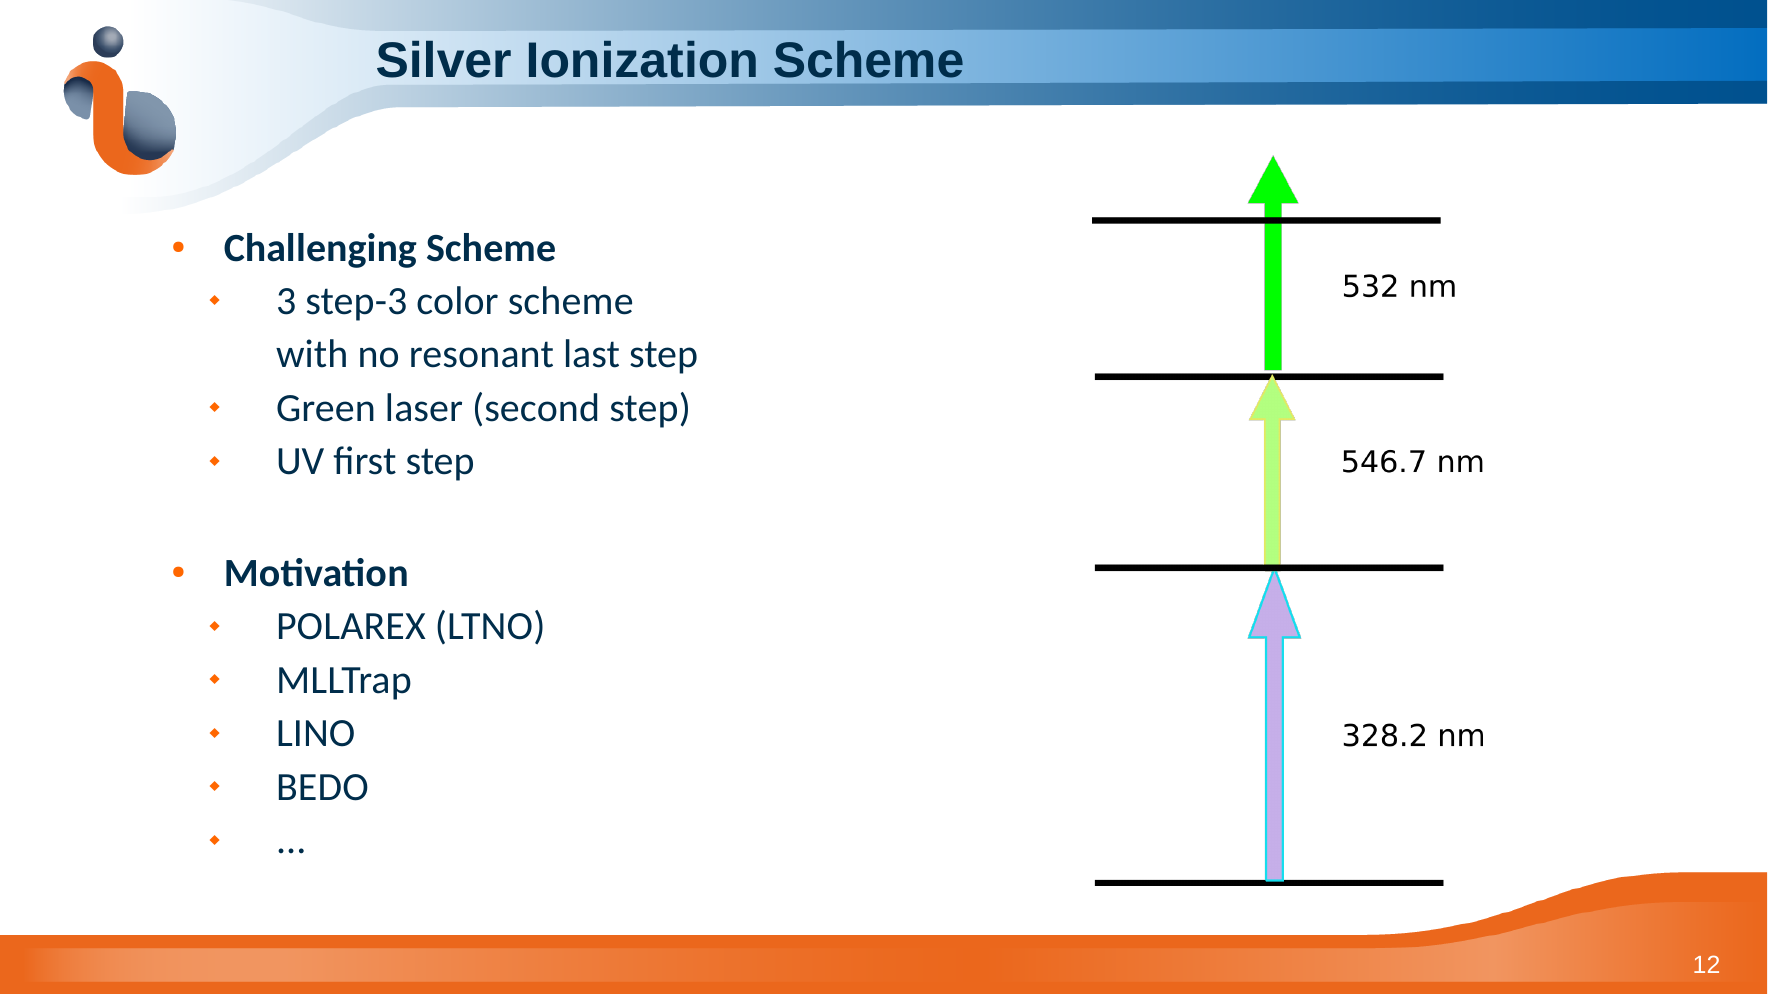

# Silver Ionization Scheme
Challenging Scheme
3 step-3 color scheme
with no resonant last step
Green laser (second step)
UV first step
Motivation
POLAREX (LTNO)
MLLTrap
LINO
BEDO
...
12